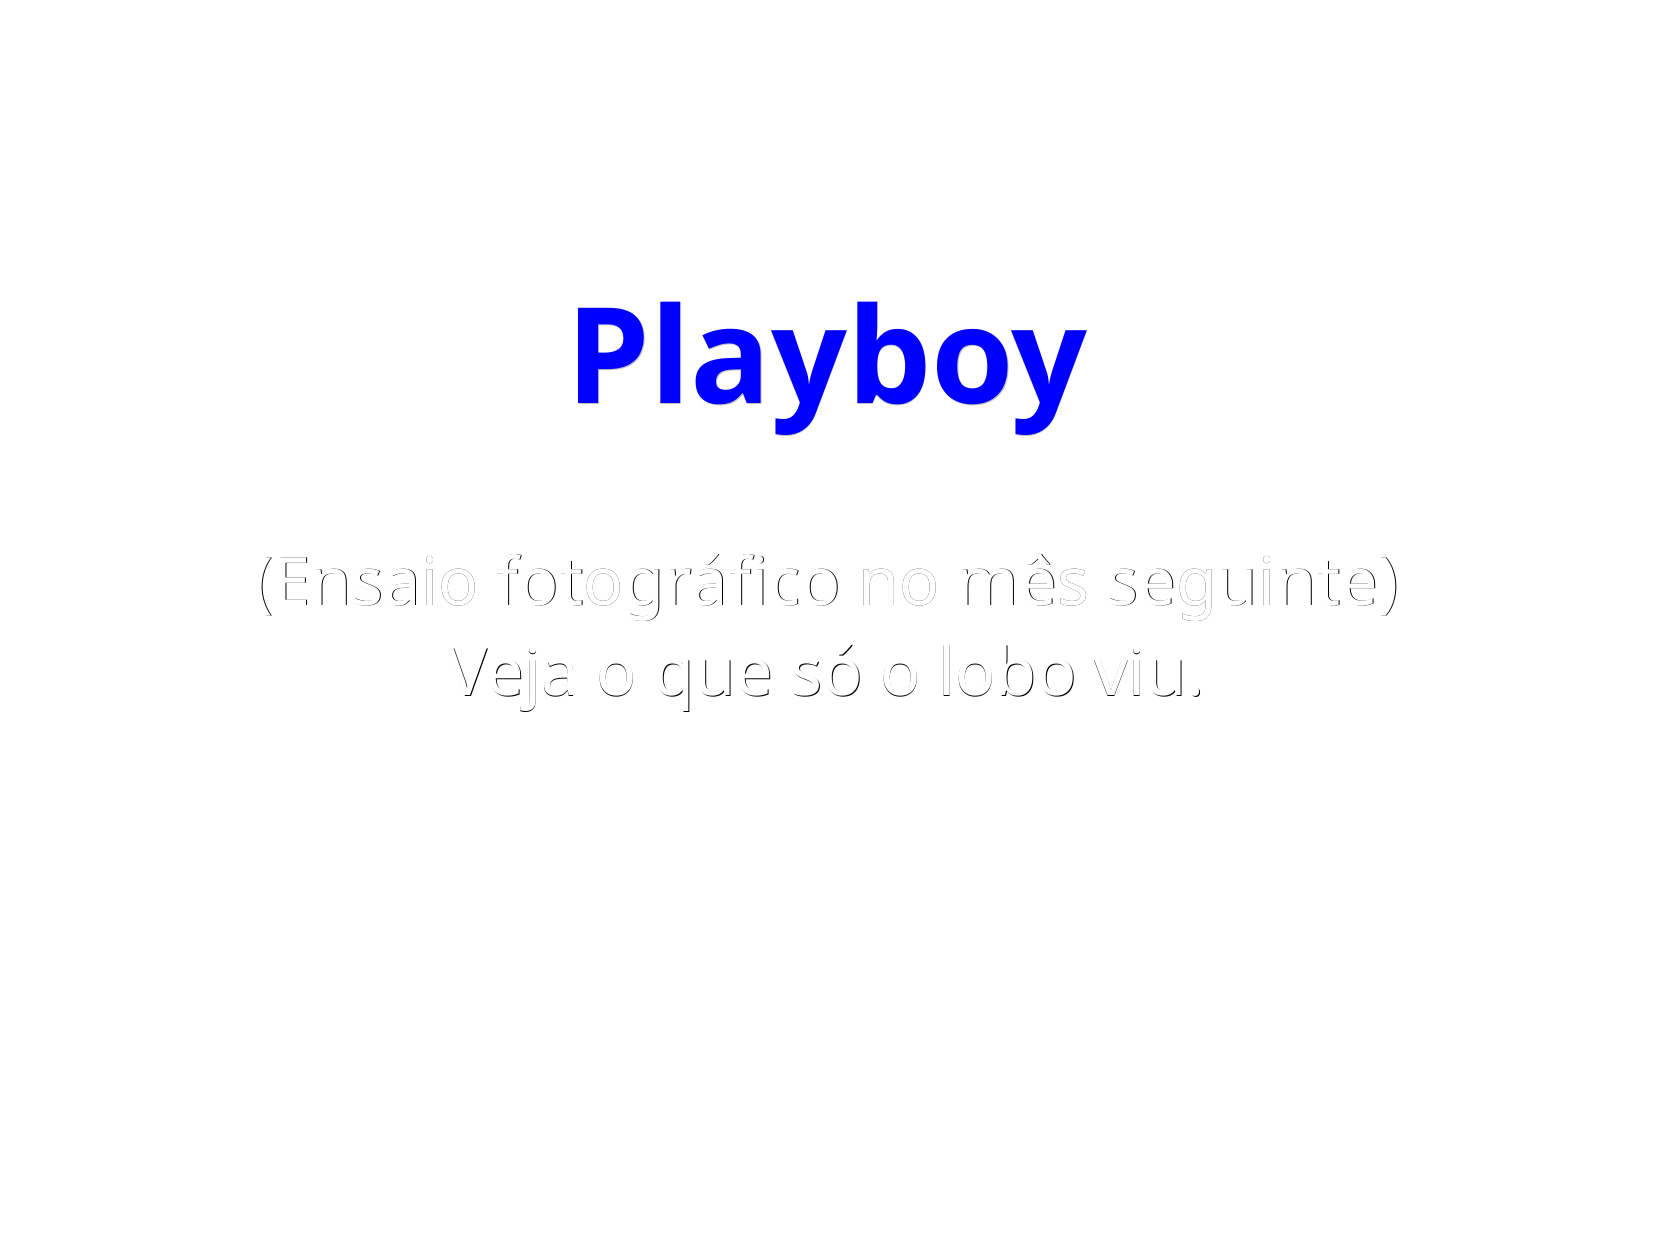

# Playboy
(Ensaio fotográfico no mês seguinte)
Veja o que só o lobo viu.